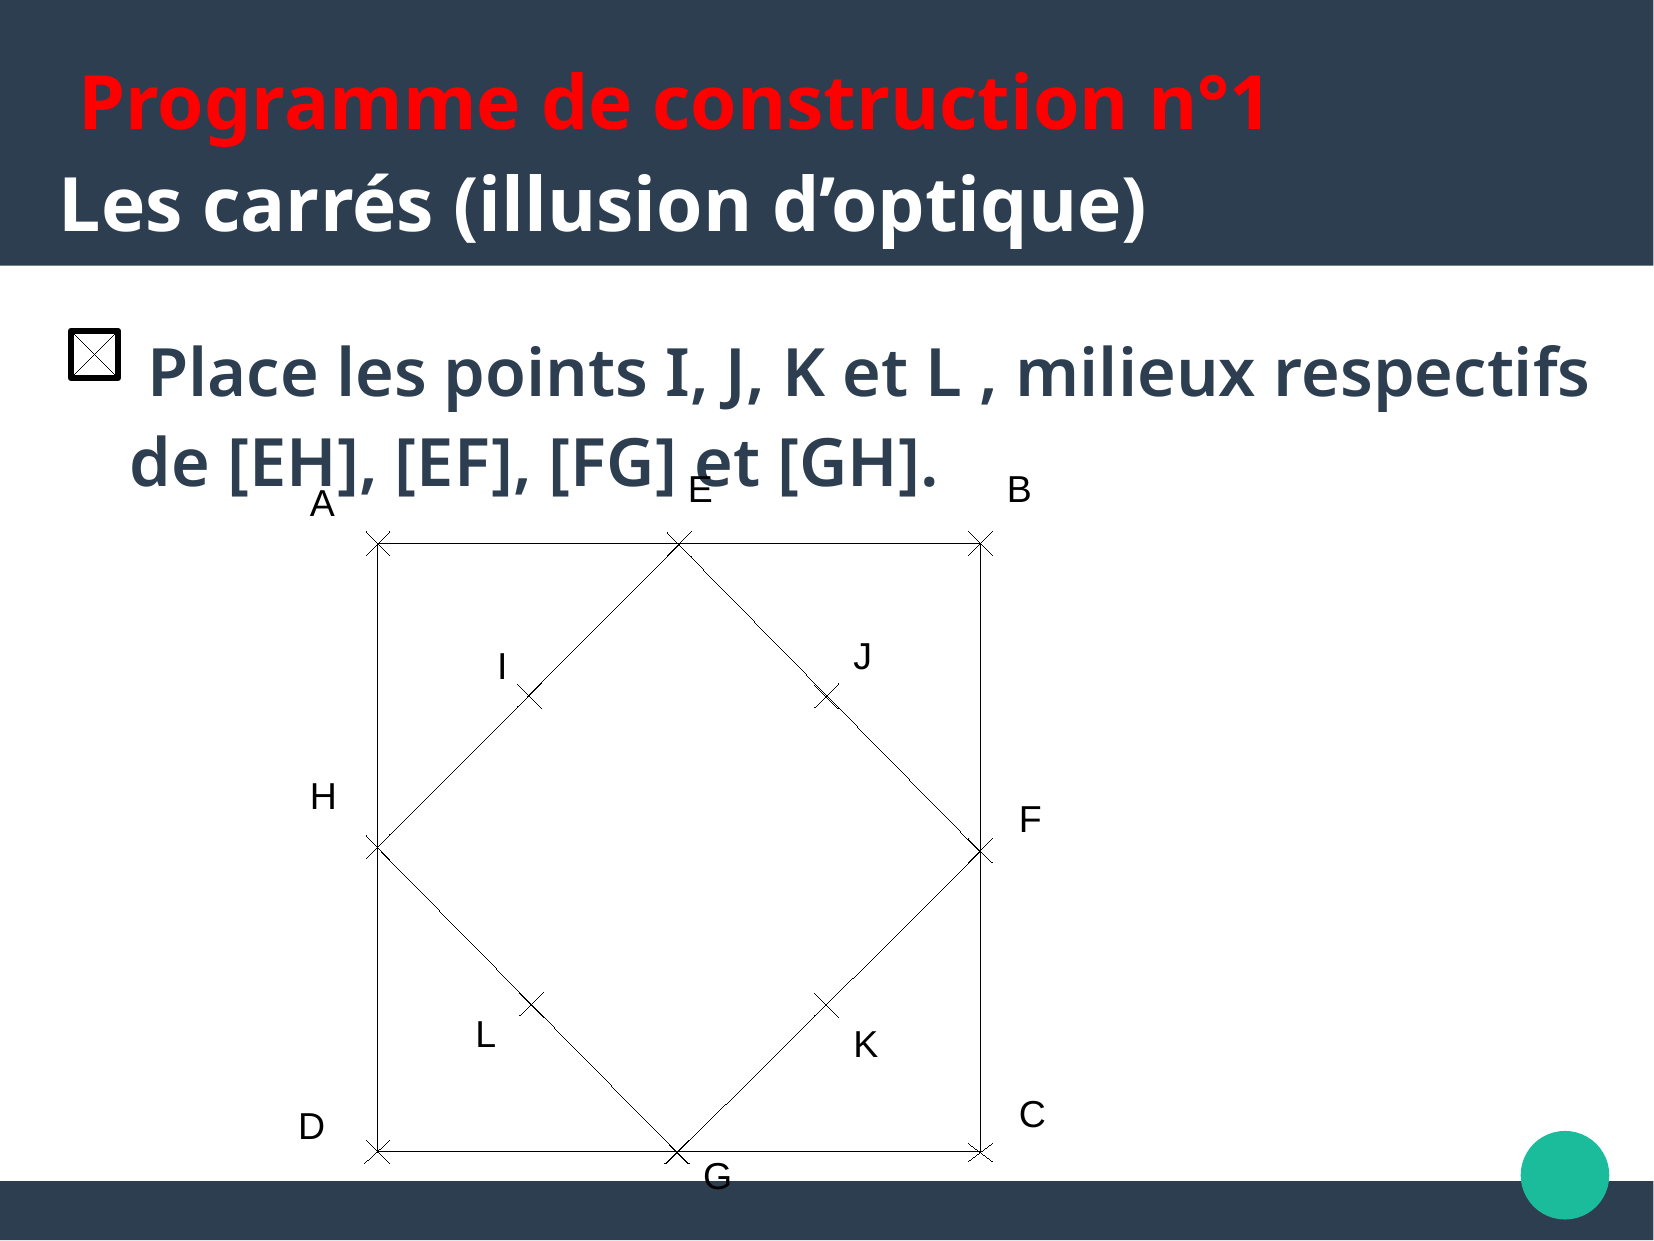

# Programme de construction n°1 Les carrés (illusion d’optique)
 Place les points I, J, K et L , milieux respectifs de [EH], [EF], [FG] et [GH].
E
B
A
J
I
H
F
L
K
C
D
G